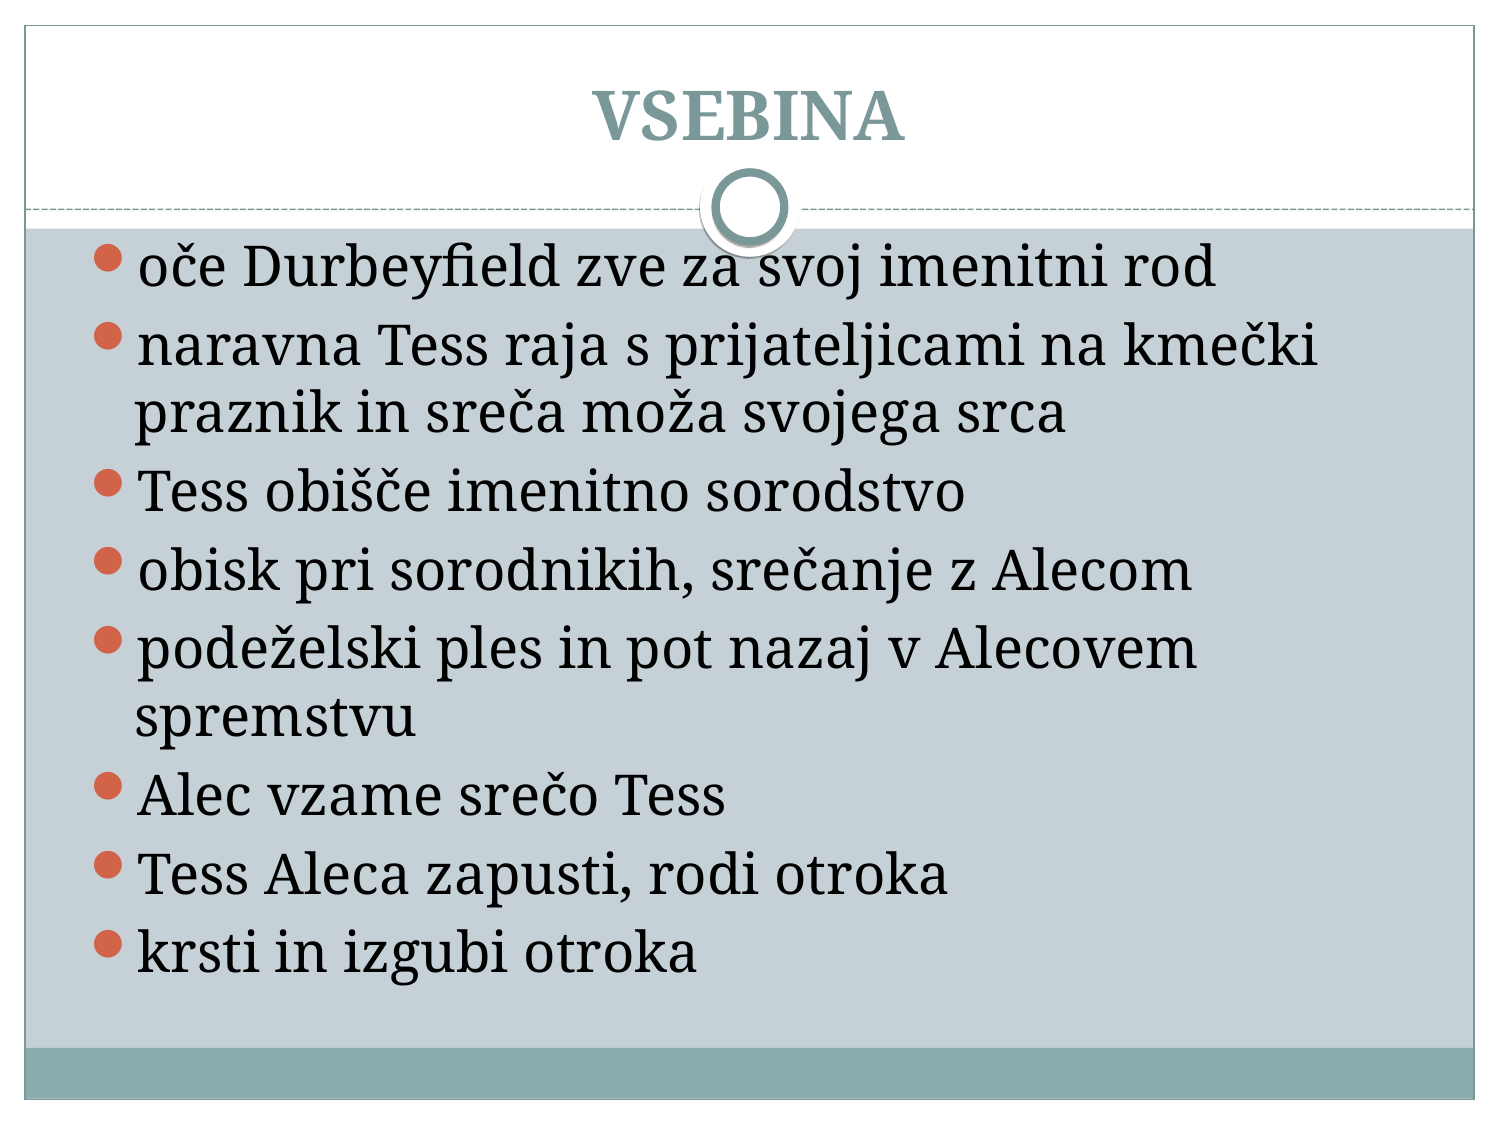

# VSEBINA
oče Durbeyfield zve za svoj imenitni rod
naravna Tess raja s prijateljicami na kmečki praznik in sreča moža svojega srca
Tess obišče imenitno sorodstvo
obisk pri sorodnikih, srečanje z Alecom
podeželski ples in pot nazaj v Alecovem spremstvu
Alec vzame srečo Tess
Tess Aleca zapusti, rodi otroka
krsti in izgubi otroka